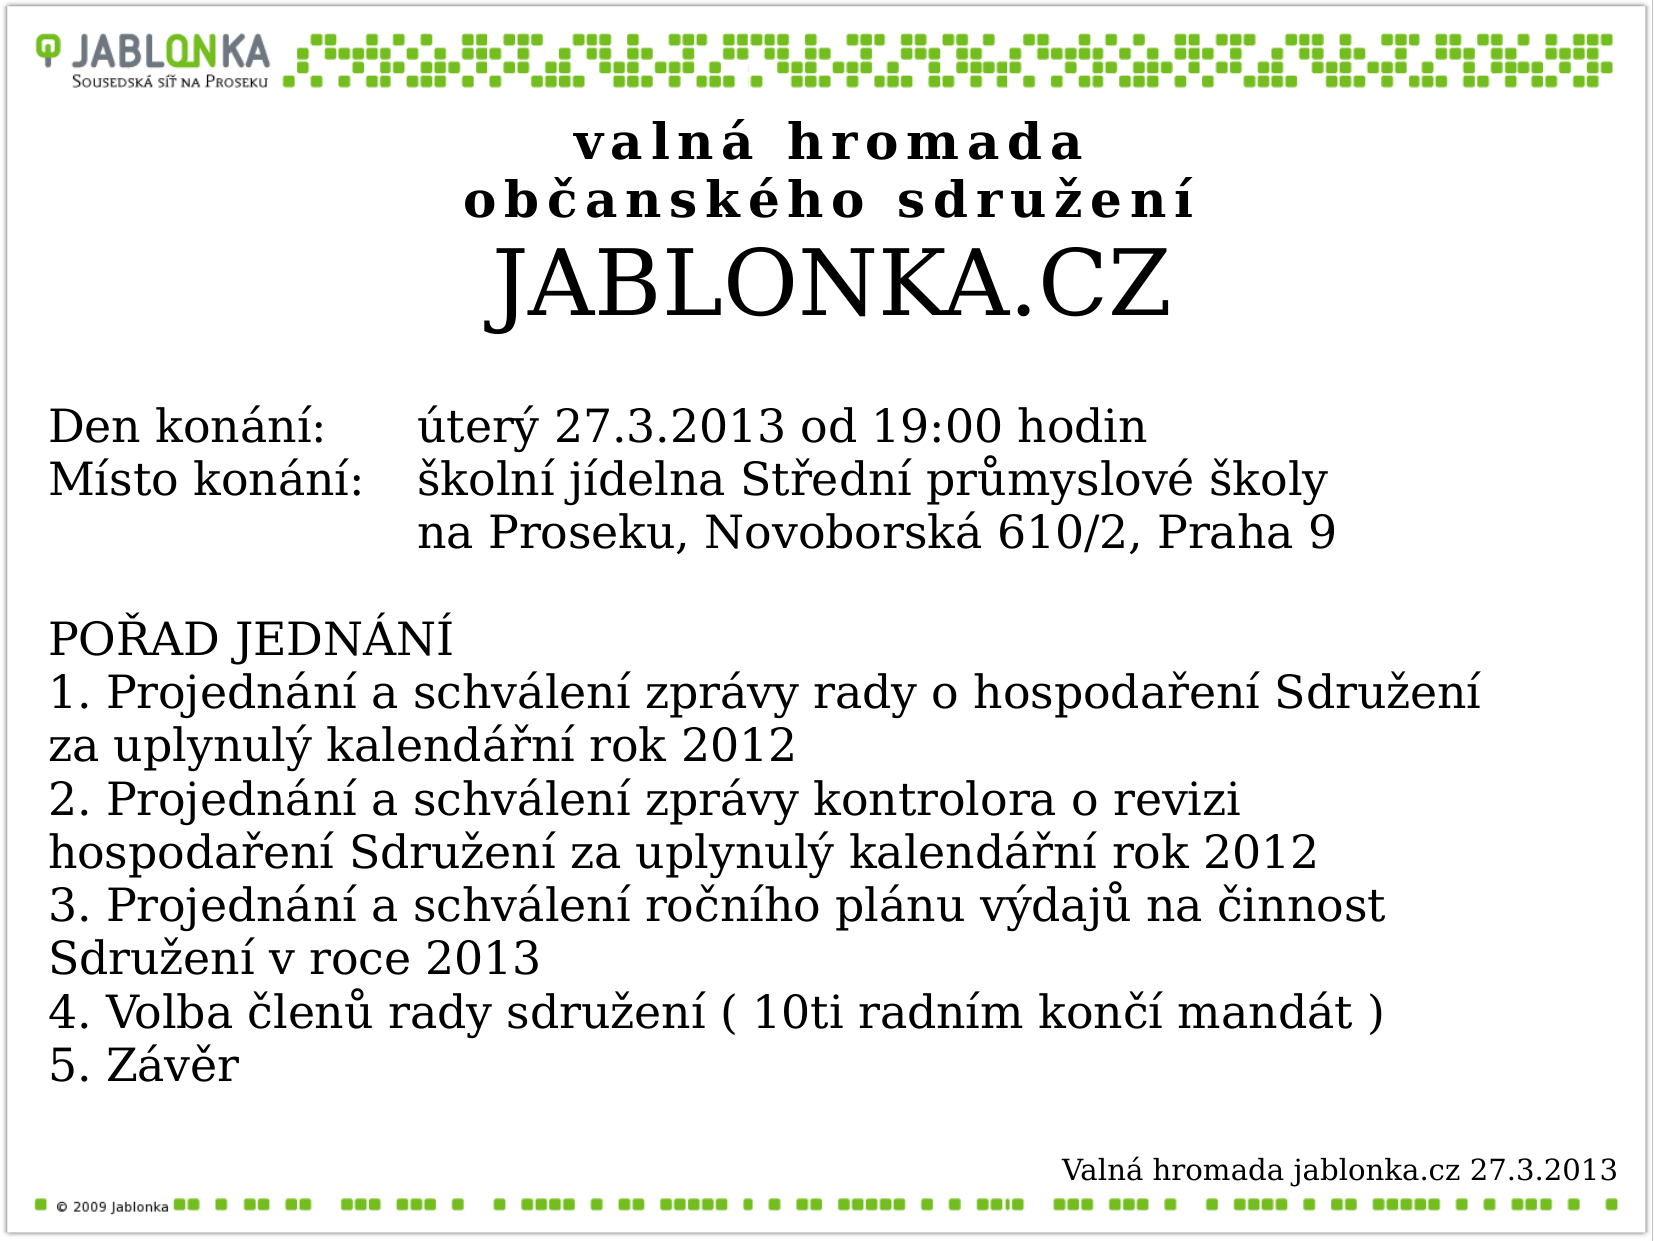

# valná hromada občanského sdružení JABLONKA.CZ
Den konání:		úterý 27.3.2013 od 19:00 hodin
Místo konání: 	školní jídelna Střední průmyslové školy
					na Proseku, Novoborská 610/2, Praha 9
POŘAD JEDNÁNÍ
1. Projednání a schválení zprávy rady o hospodaření Sdružení za uplynulý kalendářní rok 2012
2. Projednání a schválení zprávy kontrolora o revizi hospodaření Sdružení za uplynulý kalendářní rok 2012
3. Projednání a schválení ročního plánu výdajů na činnost Sdružení v roce 2013
4. Volba členů rady sdružení ( 10ti radním končí mandát )
5. Závěr
Valná hromada jablonka.cz 27.3.2013